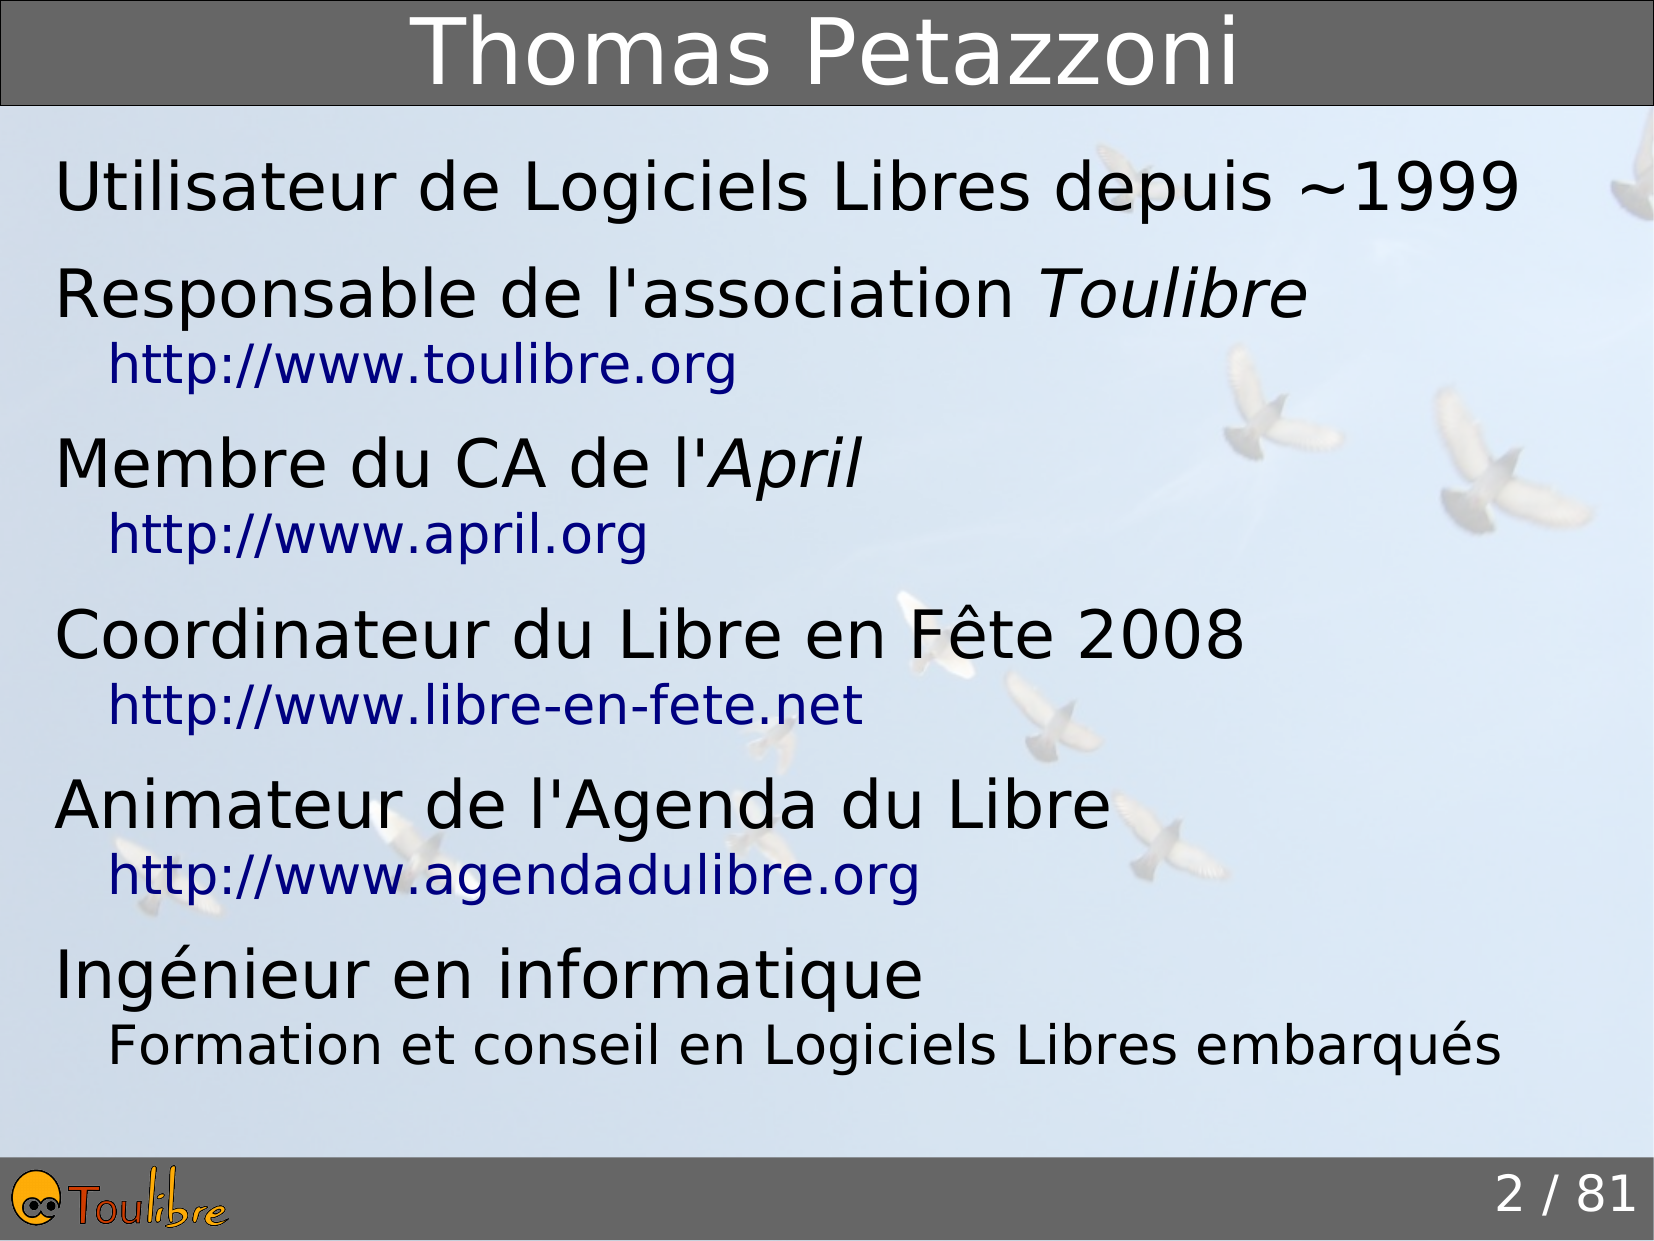

# Thomas Petazzoni
Utilisateur de Logiciels Libres depuis ~1999
Responsable de l'association Toulibre
http://www.toulibre.org
Membre du CA de l'April
http://www.april.org
Coordinateur du Libre en Fête 2008
http://www.libre-en-fete.net
Animateur de l'Agenda du Libre
http://www.agendadulibre.org
Ingénieur en informatique
Formation et conseil en Logiciels Libres embarqués